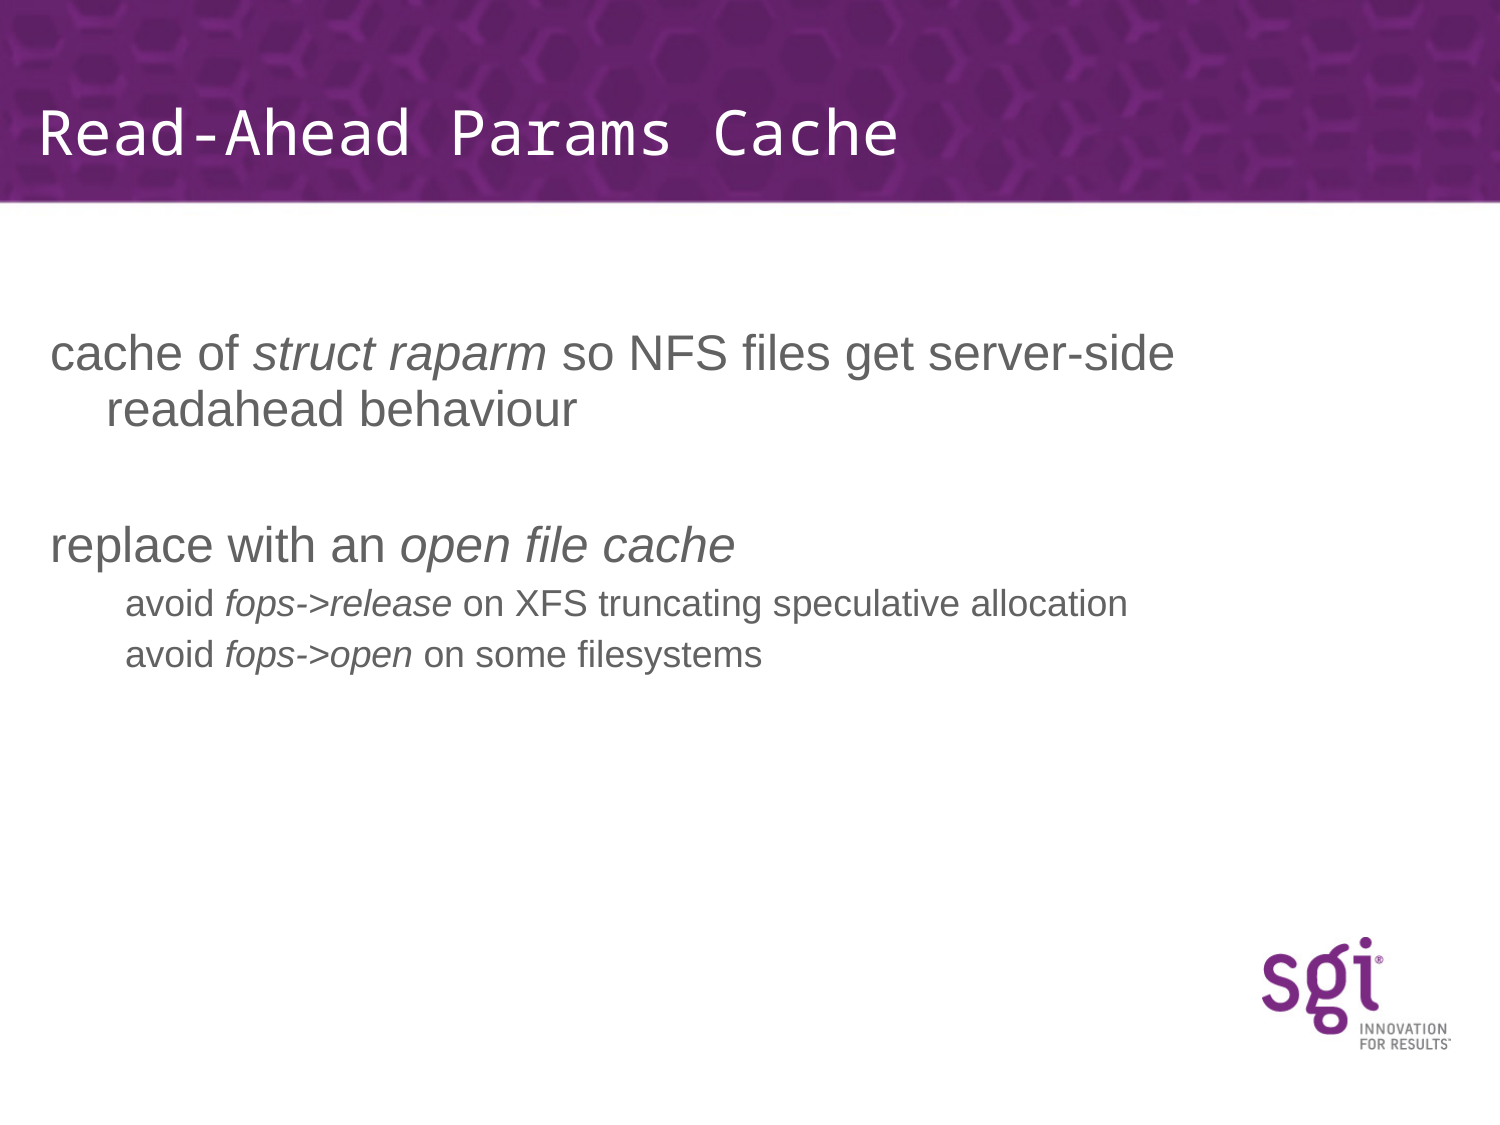

# Read-Ahead Params Cache
cache of struct raparm so NFS files get server-side readahead behaviour
replace with an open file cache
avoid fops->release on XFS truncating speculative allocation
avoid fops->open on some filesystems